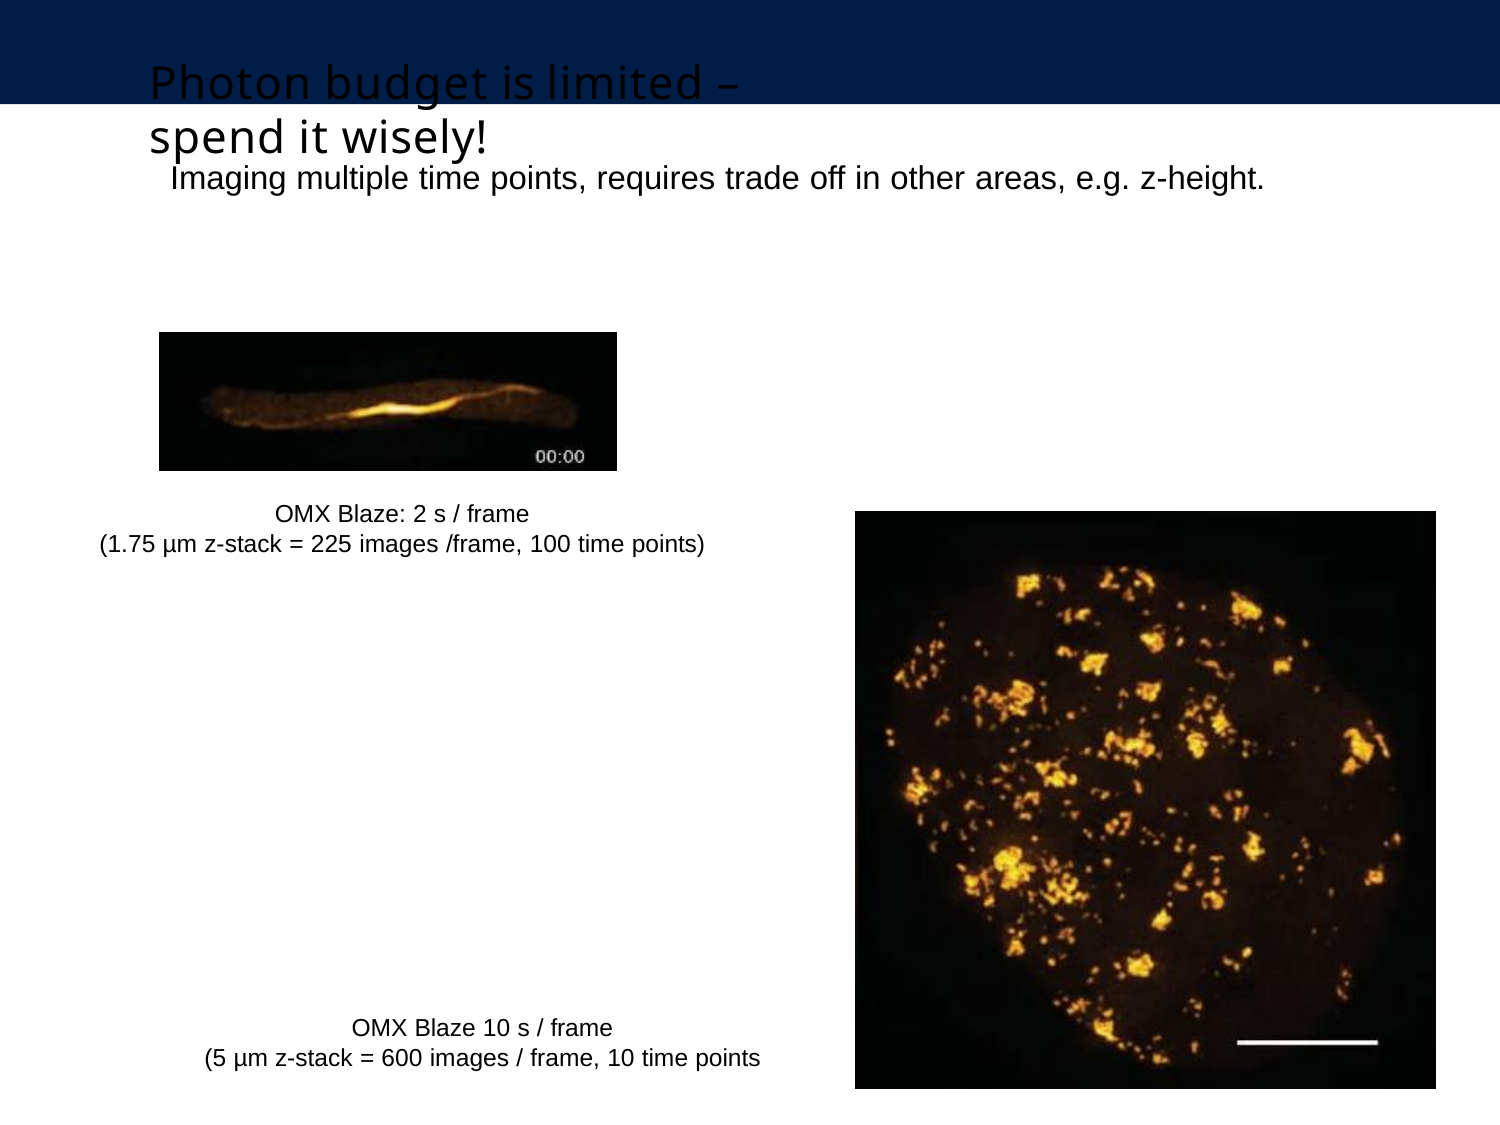

# Photon budget is limited – spend it wisely!
Imaging multiple time points, requires trade off in other areas, e.g. z-height.
OMX Blaze: 2 s / frame
(1.75 µm z-stack = 225 images /frame, 100 time points)
OMX Blaze 10 s / frame
(5 µm z-stack = 600 images / frame, 10 time points